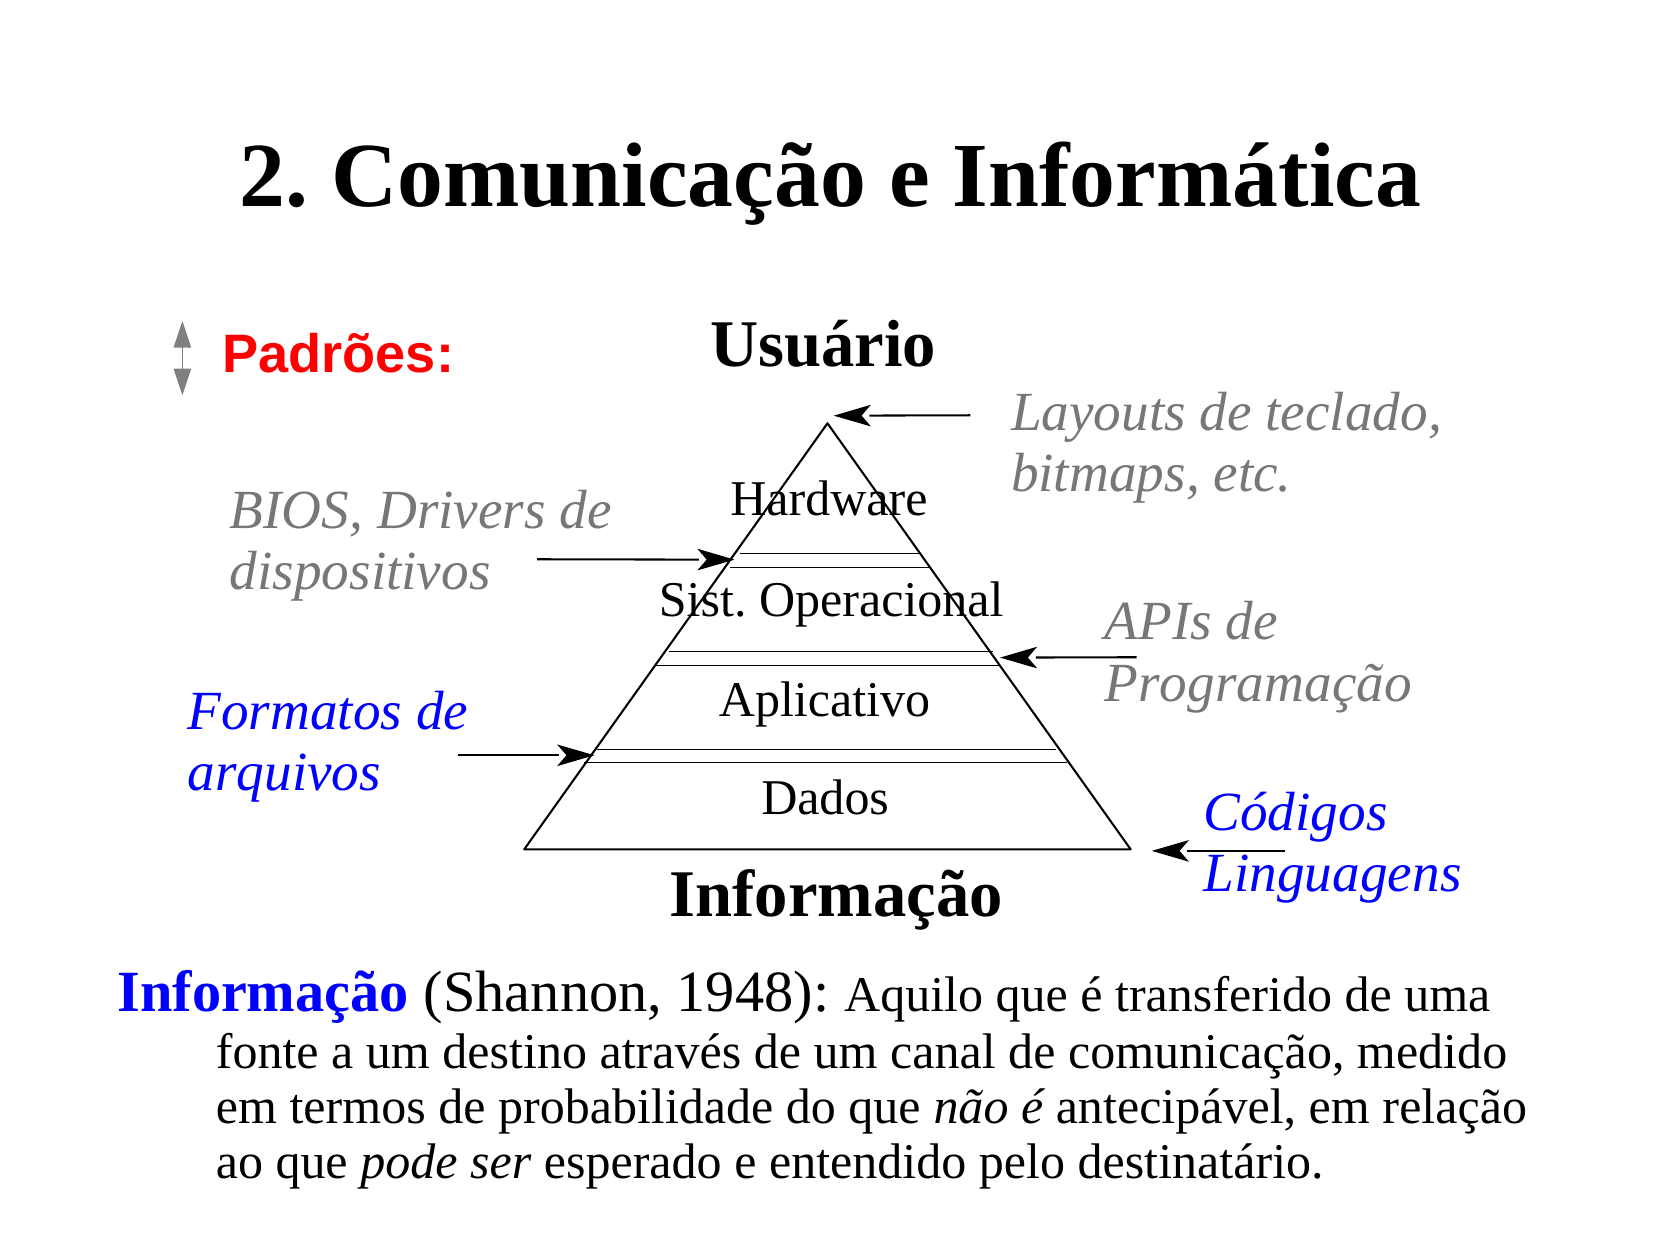

# 2. Comunicação e Informática
Usuário
Padrões:
Layouts de teclado, bitmaps, etc.
Hardware
BIOS, Drivers de dispositivos
Sist. Operacional
APIs de
Programação
Aplicativo
Formatos de
arquivos
Dados
Códigos
Linguagens
Informação
Informação (Shannon, 1948): Aquilo que é transferido de uma fonte a um destino através de um canal de comunicação, medido em termos de probabilidade do que não é antecipável, em relação ao que pode ser esperado e entendido pelo destinatário.